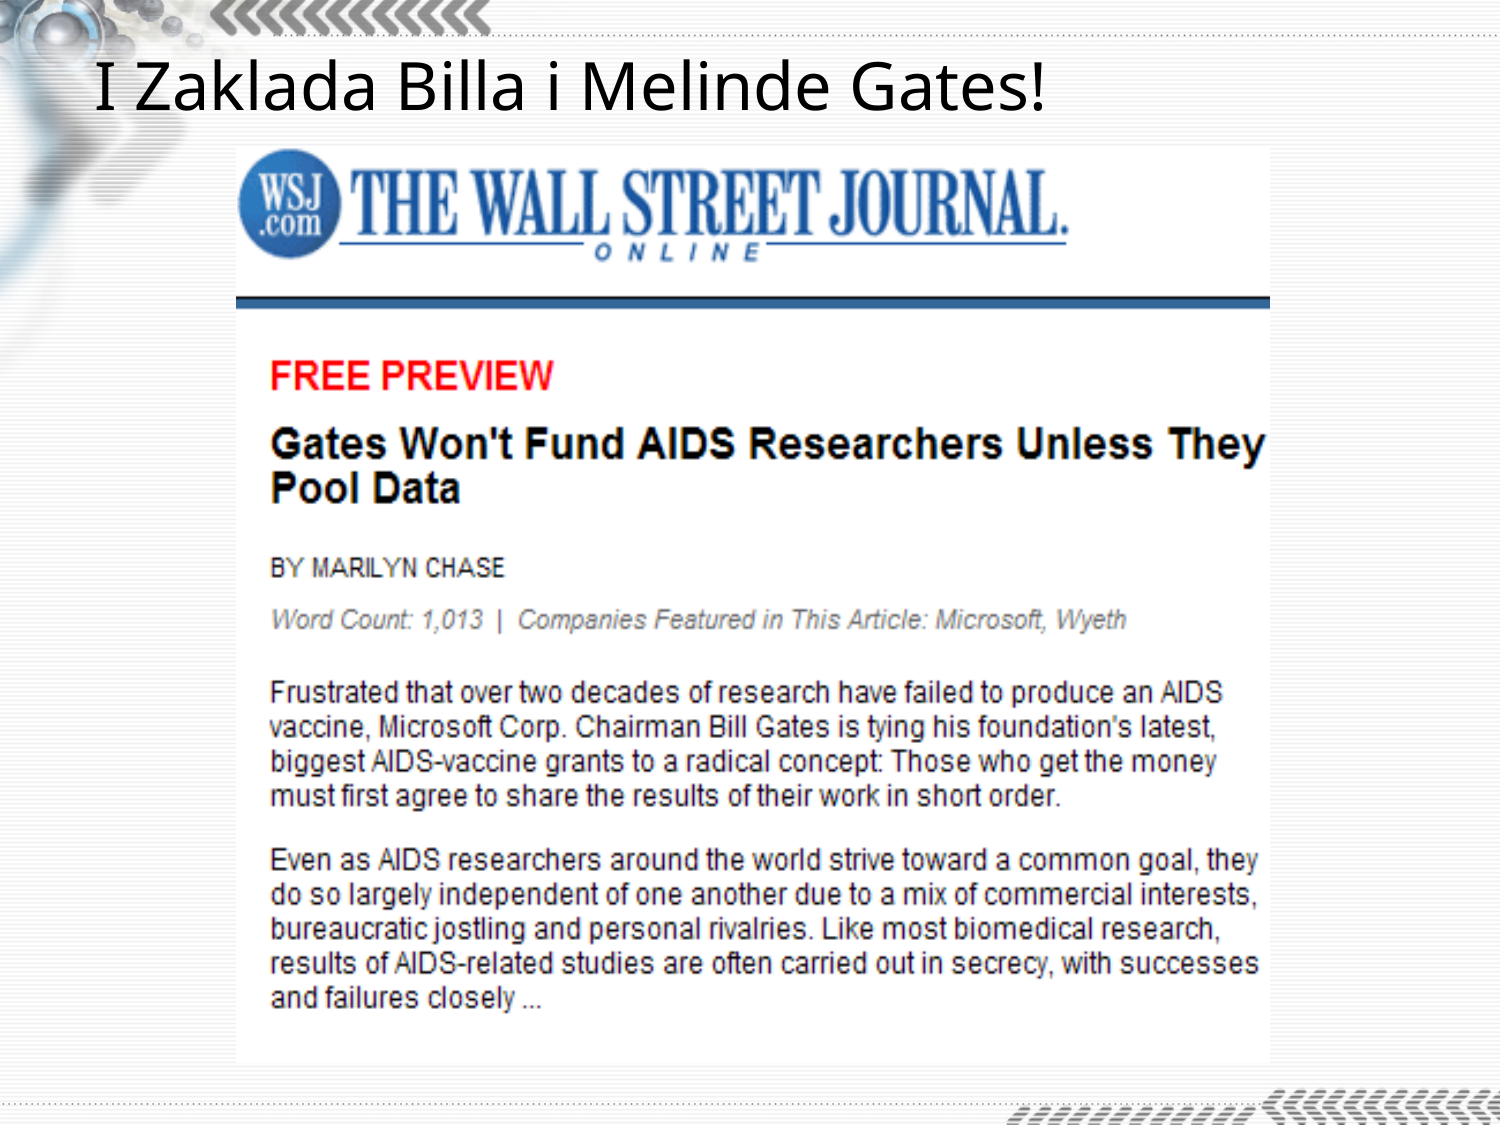

# I Zaklada Billa i Melinde Gates!